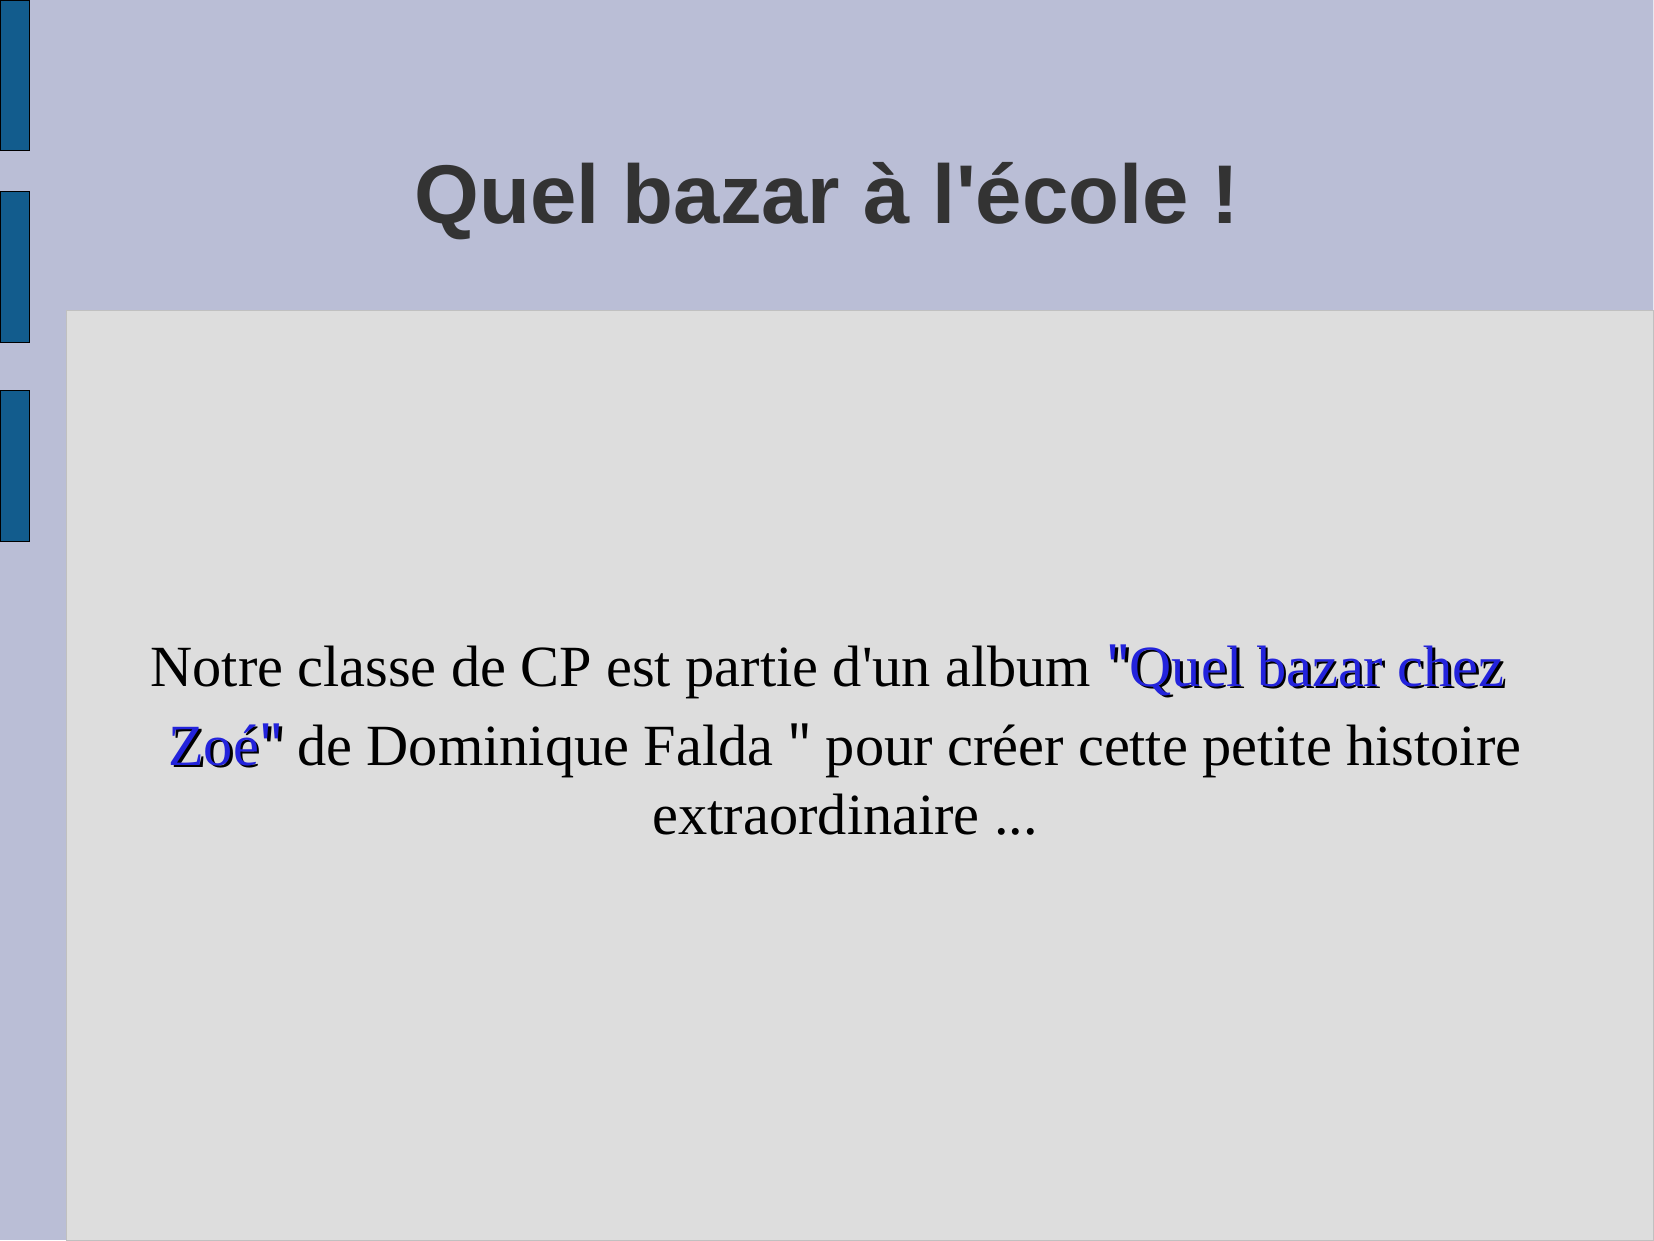

# Quel bazar à l'école !
Notre classe de CP est partie d'un album "Quel bazar chez Zoé" de Dominique Falda " pour créer cette petite histoire extraordinaire ...